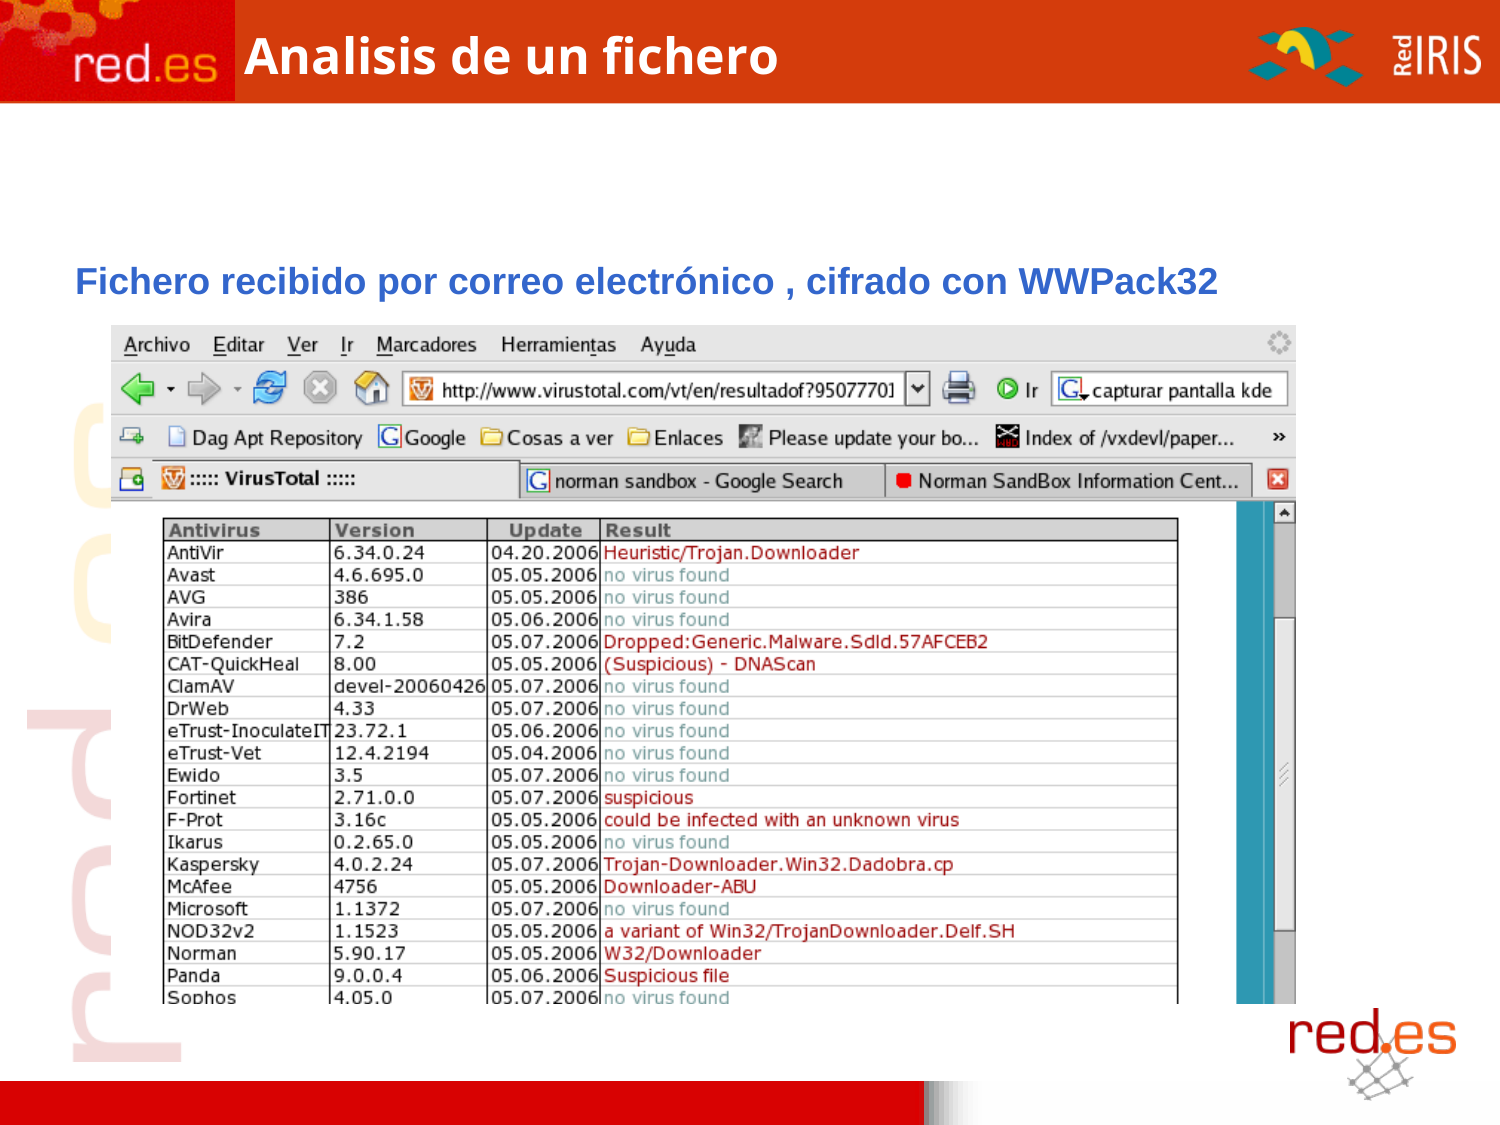

# Analisis de un fichero
Fichero recibido por correo electrónico , cifrado con WWPack32